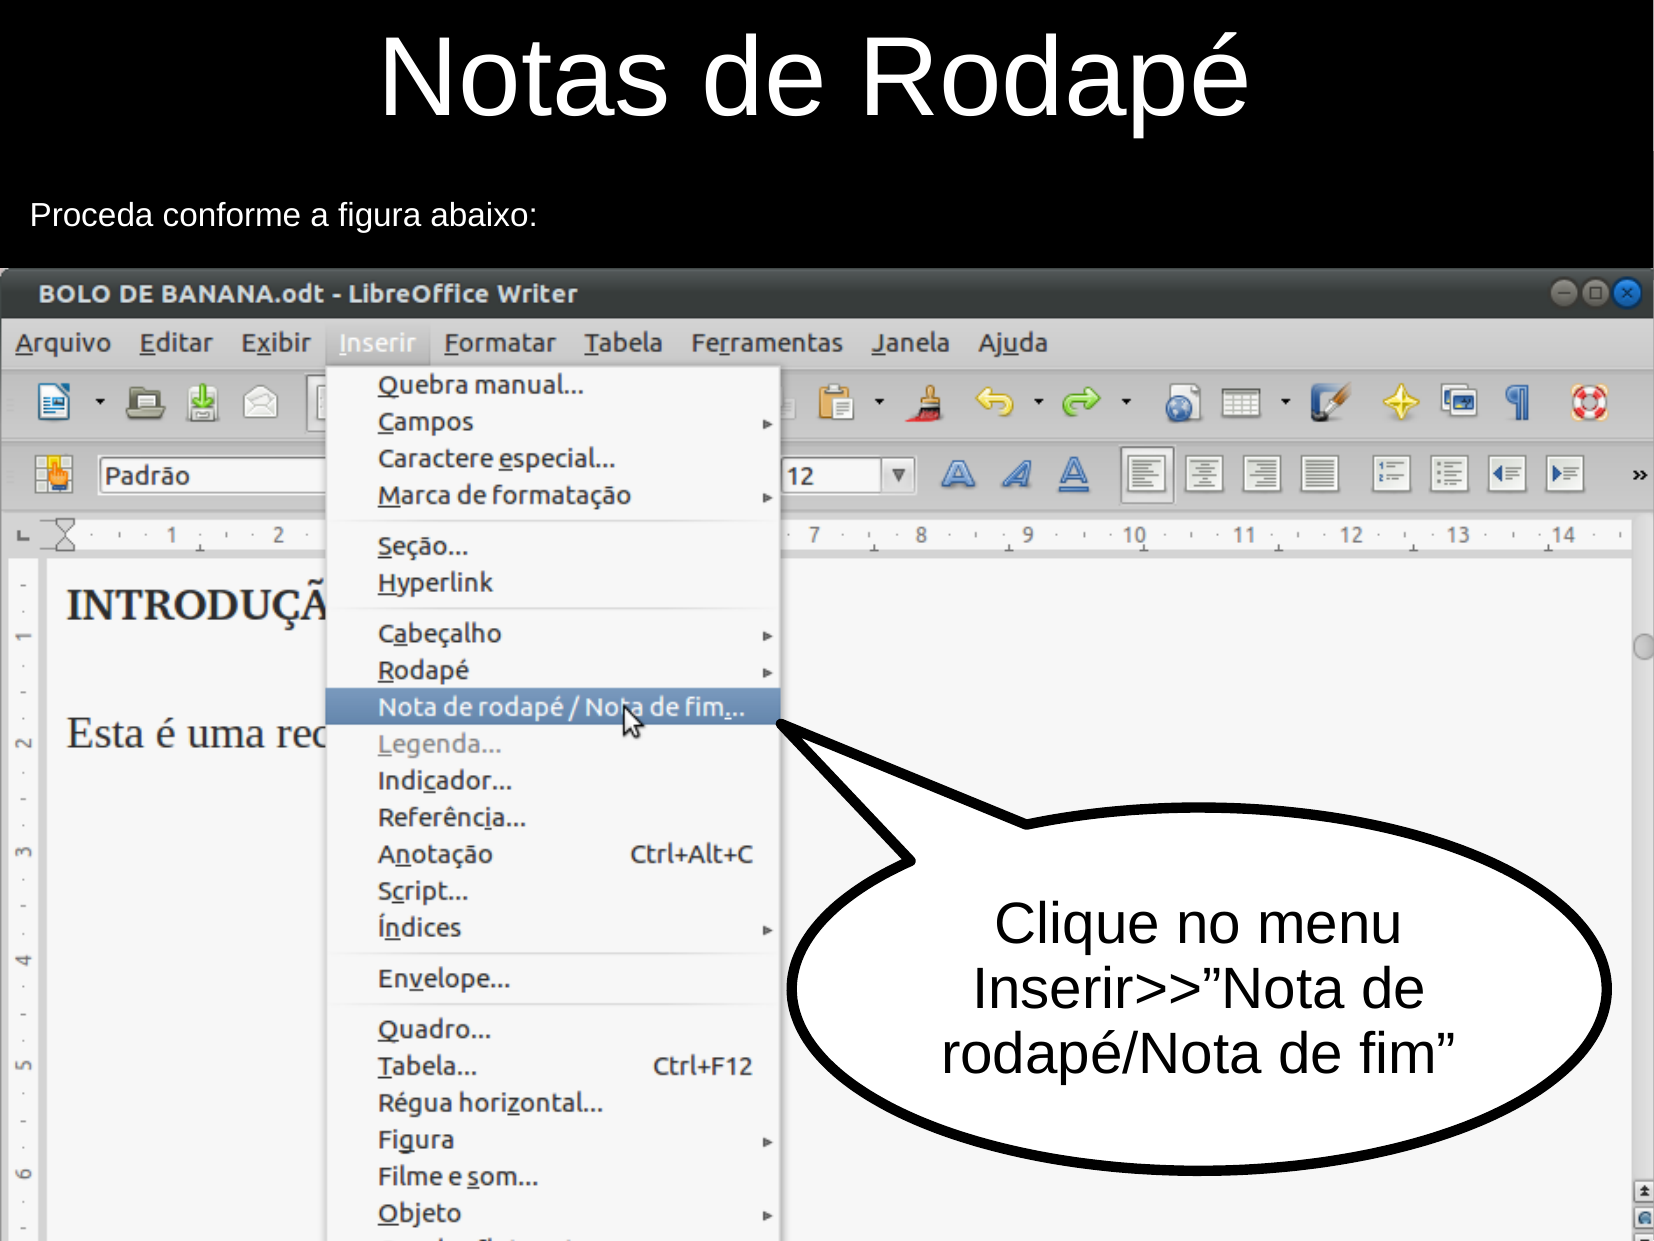

# Notas de Rodapé
Proceda conforme a figura abaixo:
Clique no menu Inserir>>”Nota de rodapé/Nota de fim”